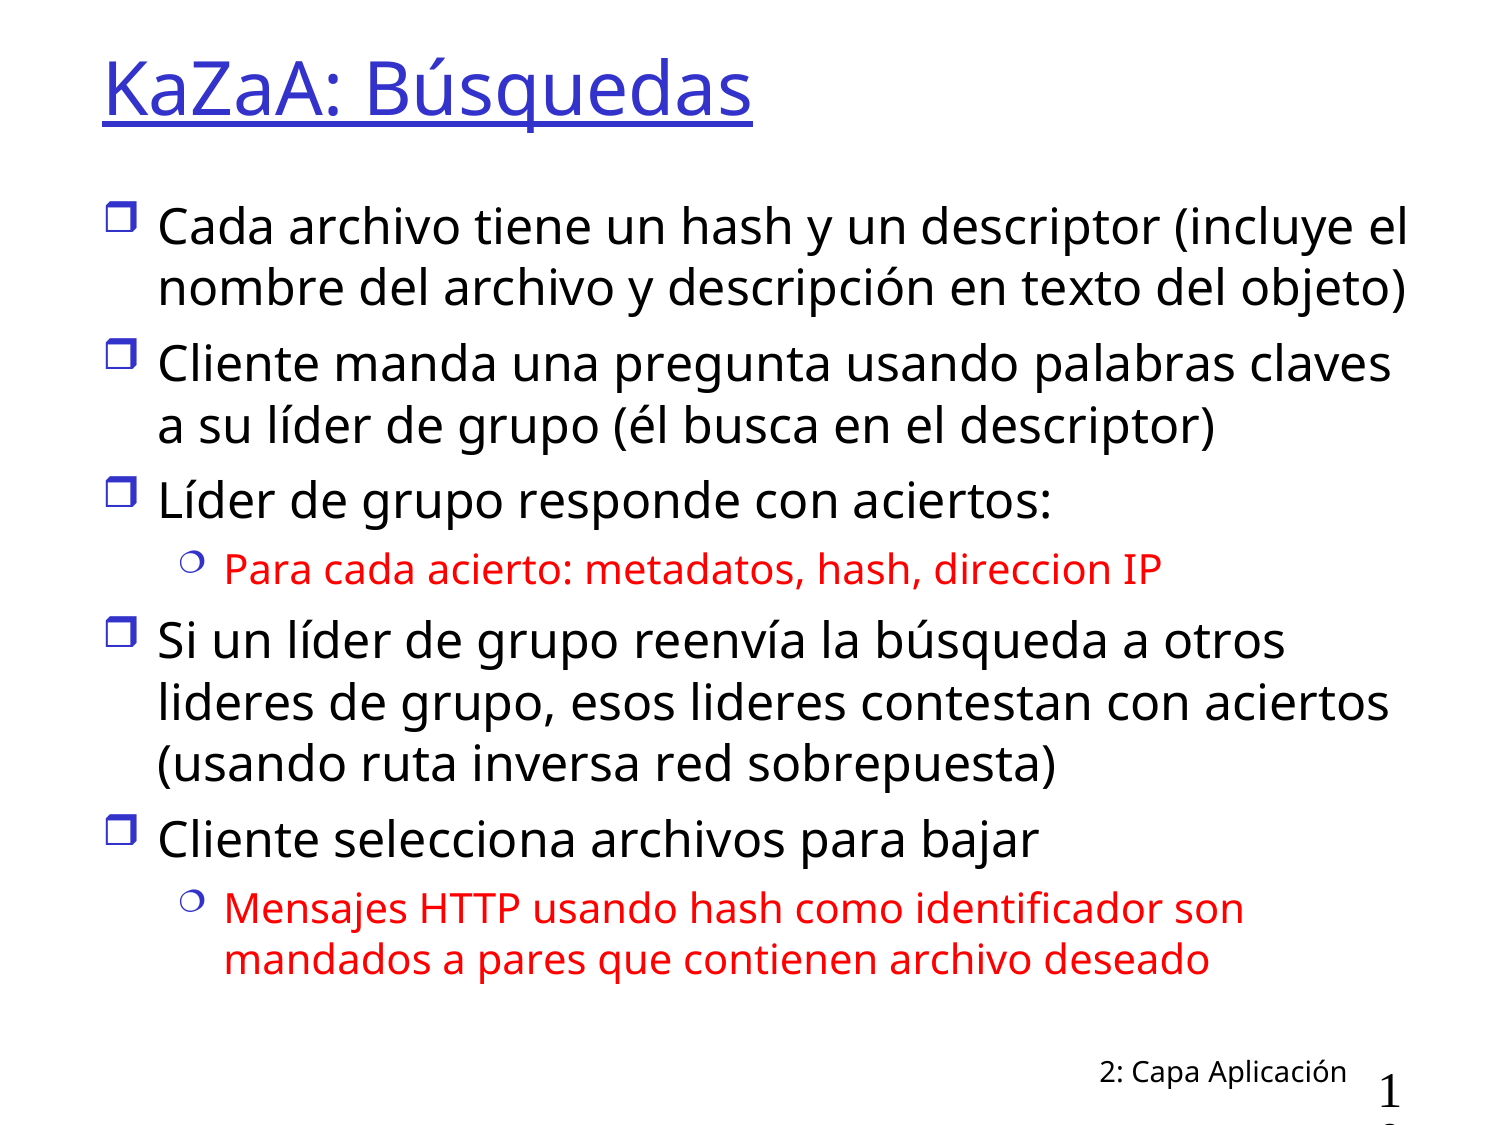

# KaZaA: Búsquedas
Cada archivo tiene un hash y un descriptor (incluye el nombre del archivo y descripción en texto del objeto)‏
Cliente manda una pregunta usando palabras claves a su líder de grupo (él busca en el descriptor)‏
Líder de grupo responde con aciertos:
Para cada acierto: metadatos, hash, direccion IP
Si un líder de grupo reenvía la búsqueda a otros lideres de grupo, esos lideres contestan con aciertos (usando ruta inversa red sobrepuesta)‏
Cliente selecciona archivos para bajar
Mensajes HTTP usando hash como identificador son mandados a pares que contienen archivo deseado